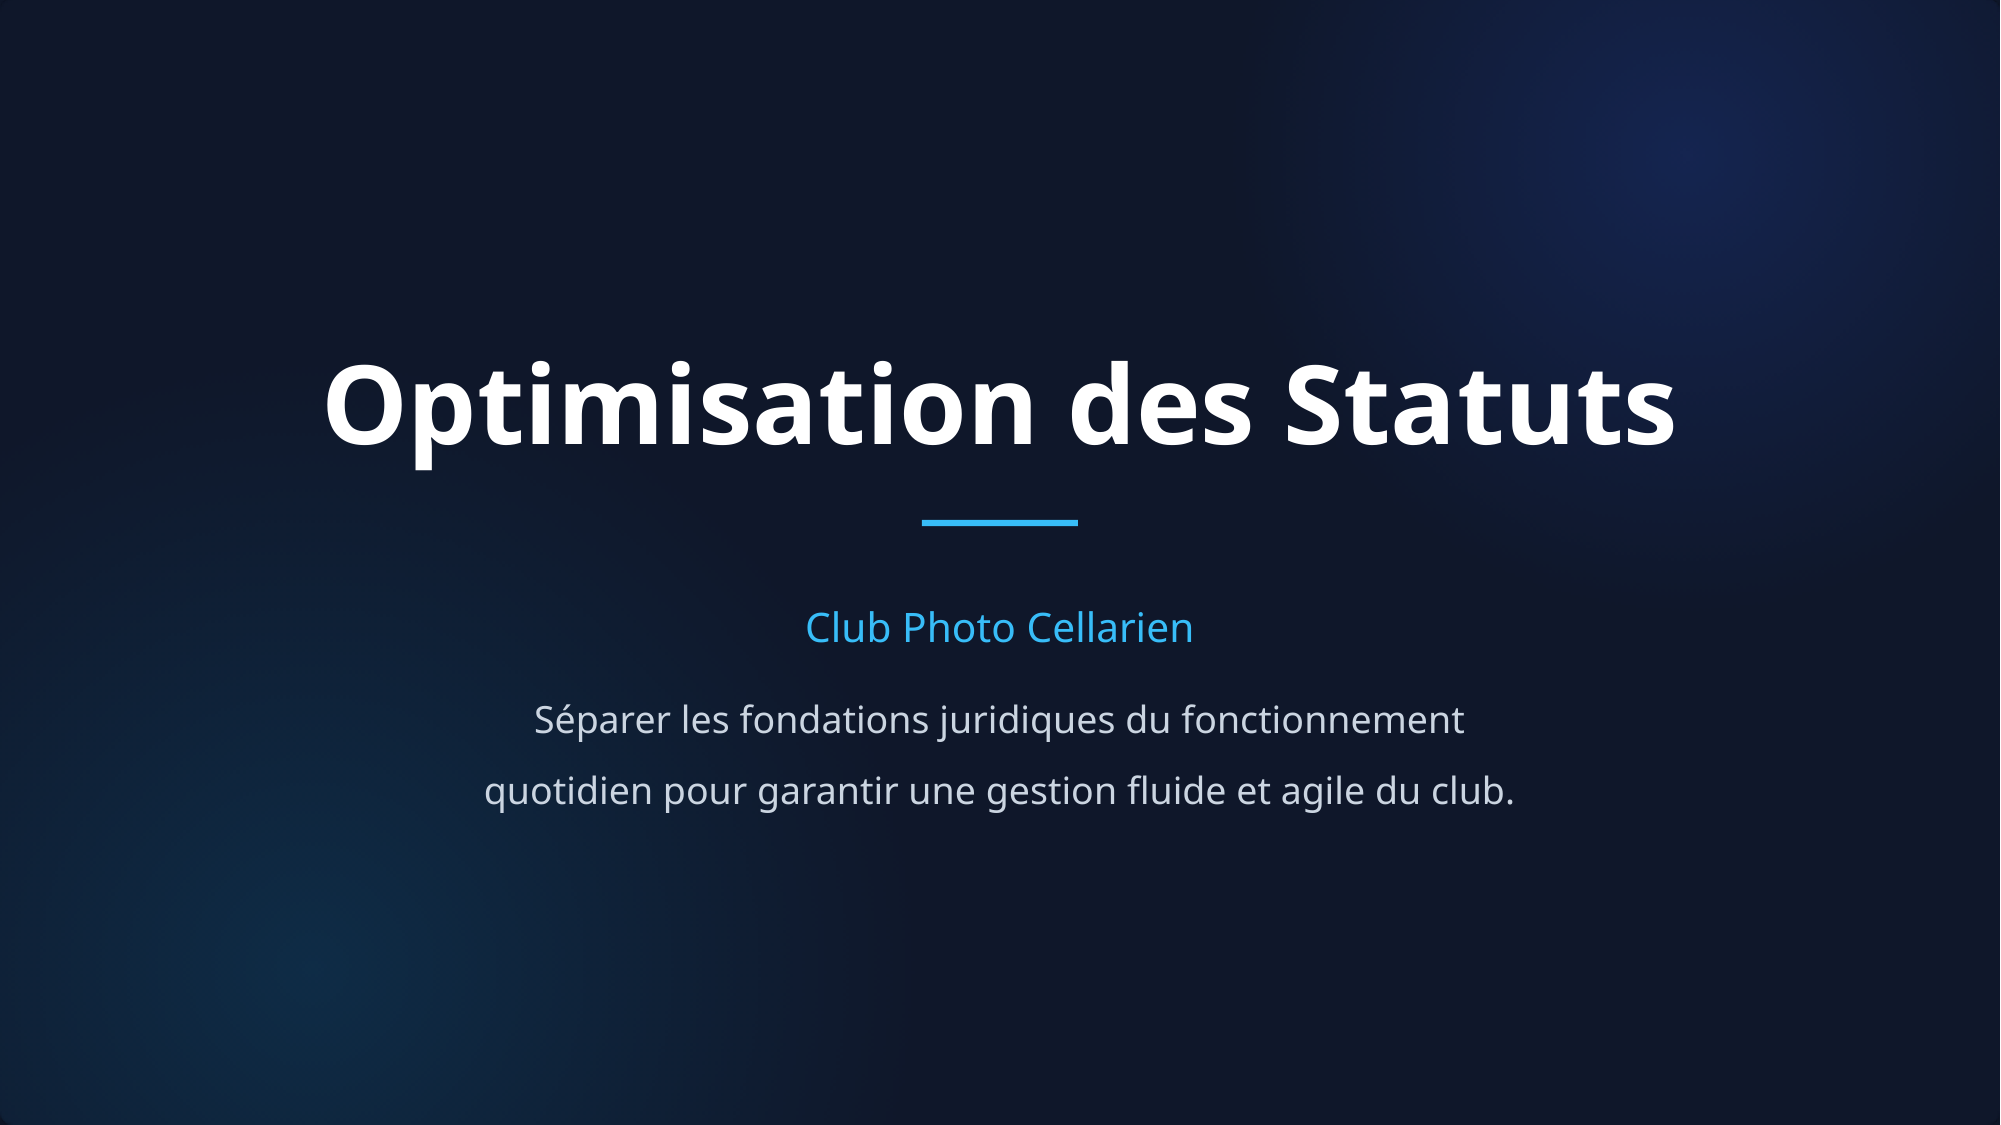

Optimisation des Statuts
Club Photo Cellarien
Séparer les fondations juridiques du fonctionnement quotidien pour garantir une gestion fluide et agile du club.